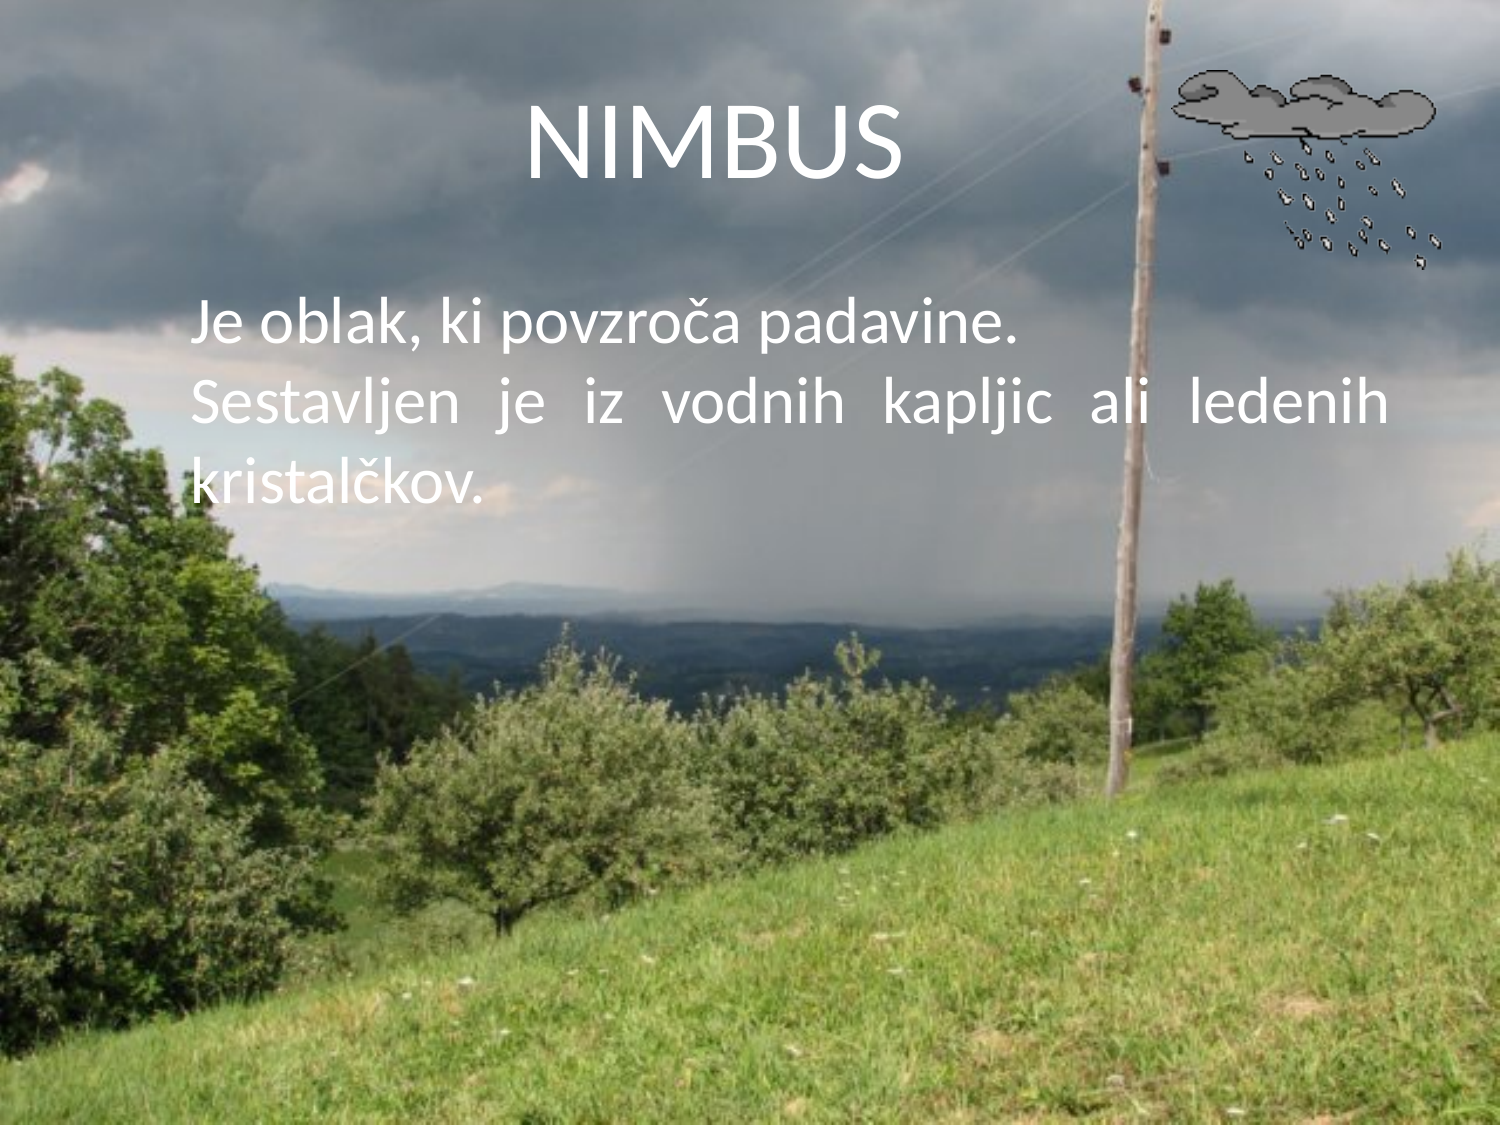

NIMBUS
Je oblak, ki povzroča padavine.
Sestavljen je iz vodnih kapljic ali ledenih kristalčkov.